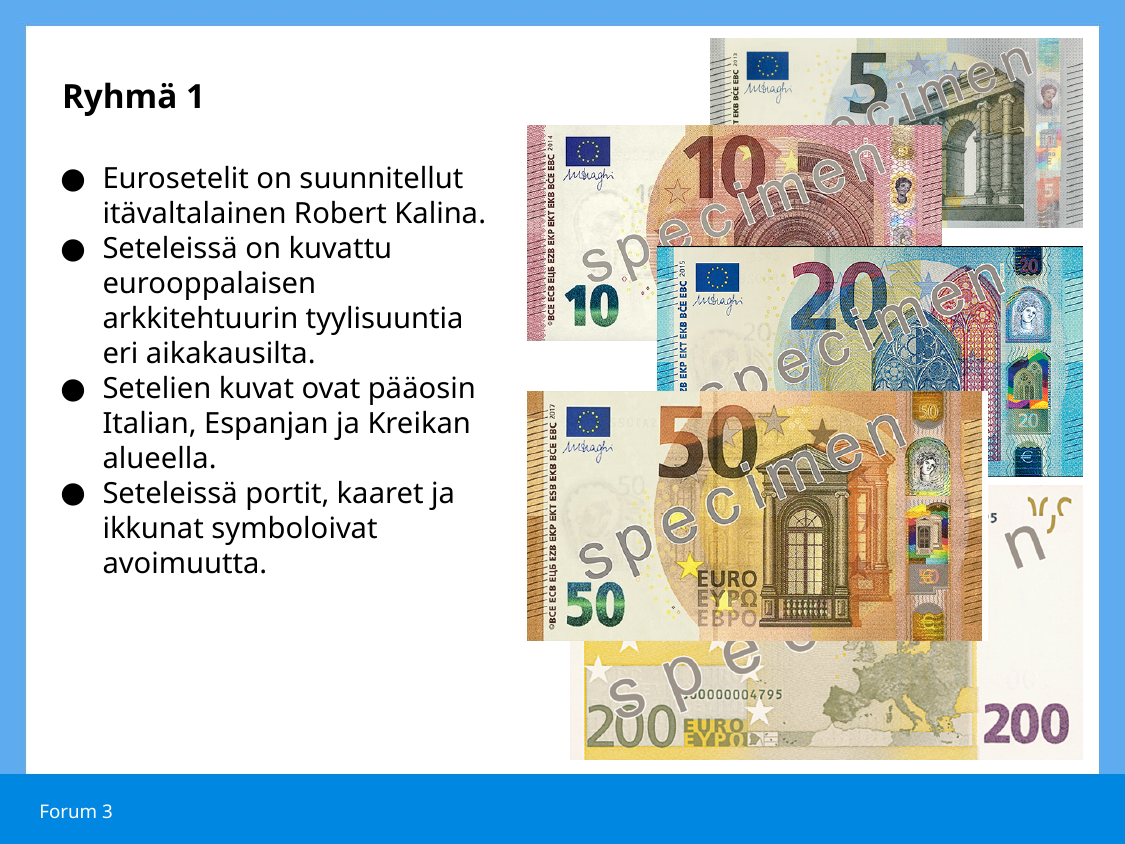

Ryhmä 1
# Eurosetelit on suunnitellut itävaltalainen Robert Kalina.
Seteleissä on kuvattu eurooppalaisen arkkitehtuurin tyylisuuntia eri aikakausilta.
Setelien kuvat ovat pääosin Italian, Espanjan ja Kreikan alueella.
Seteleissä portit, kaaret ja ikkunat symboloivat avoimuutta.